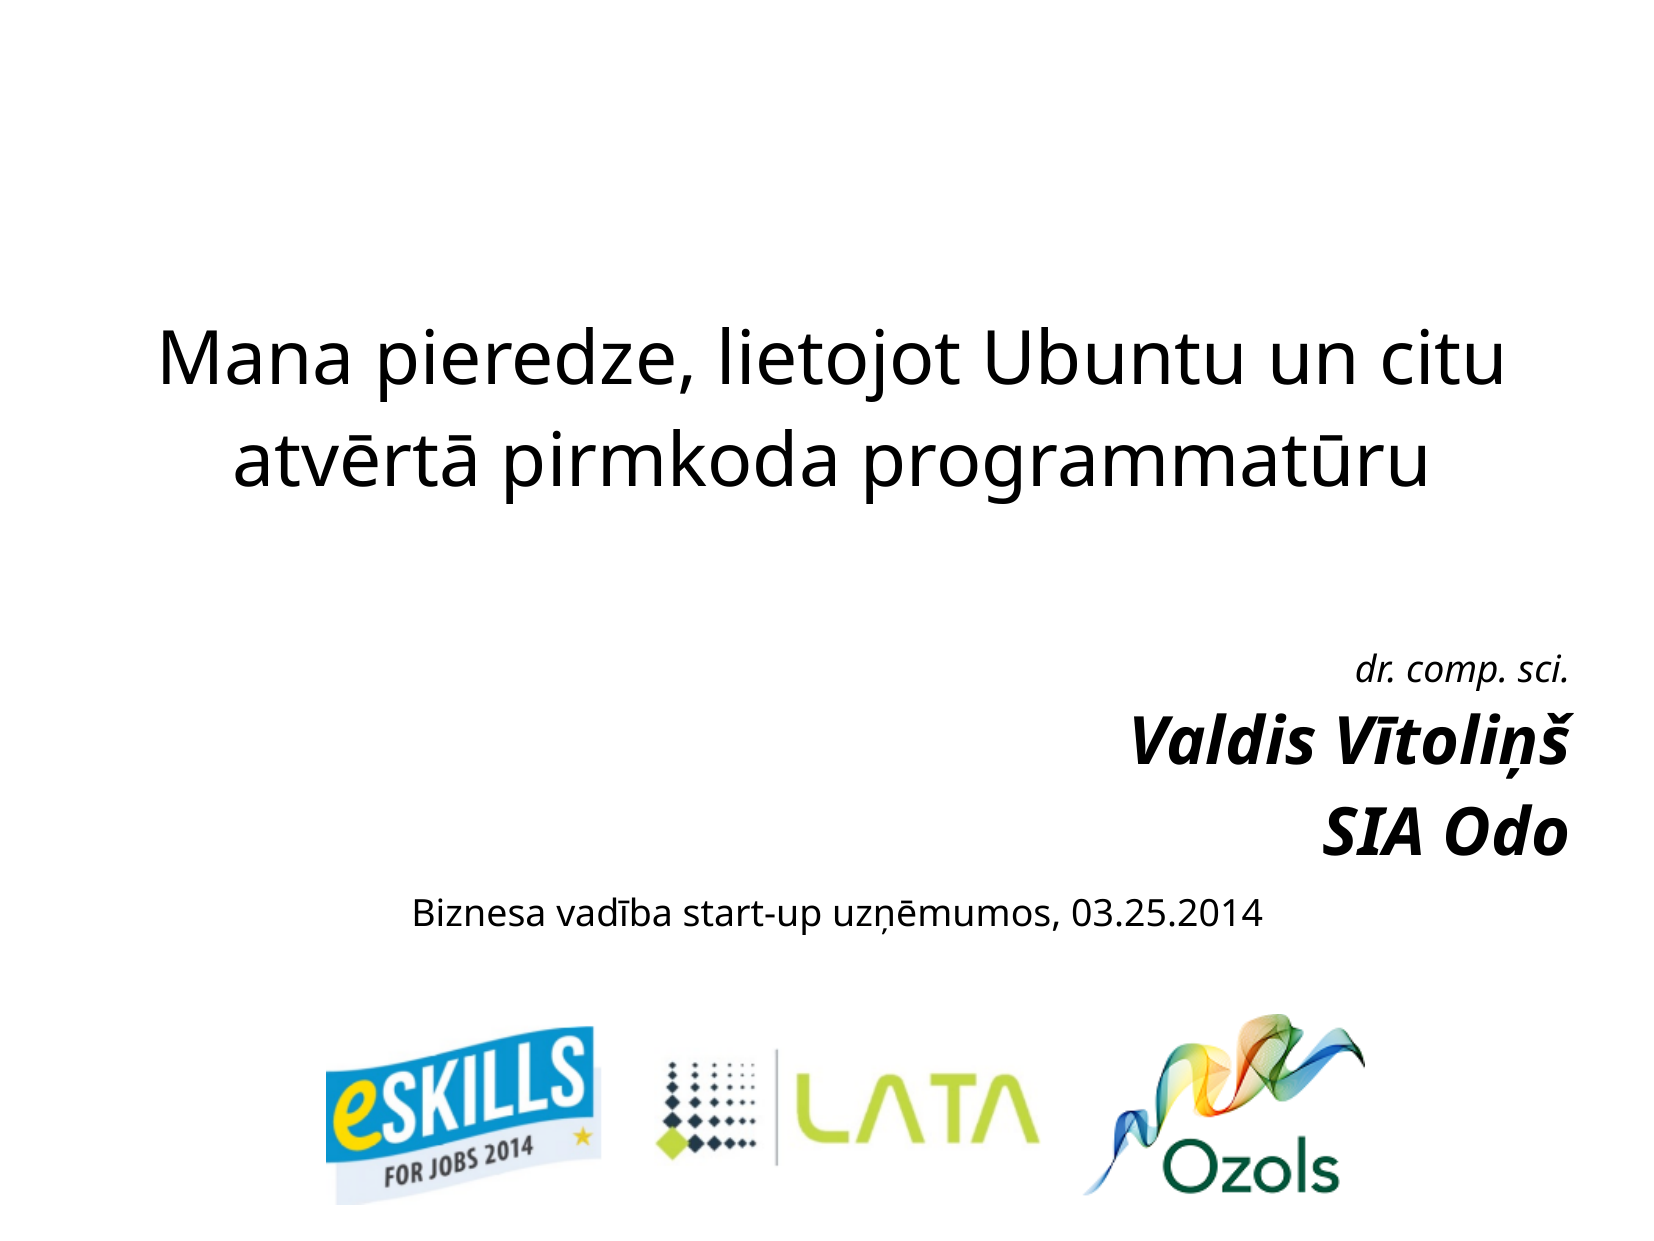

# Mana pieredze, lietojot Ubuntu un citu atvērtā pirmkoda programmatūru
dr. comp. sci.
Valdis Vītoliņš
SIA Odo
 Biznesa vadība start-up uzņēmumos, 03.25.2014